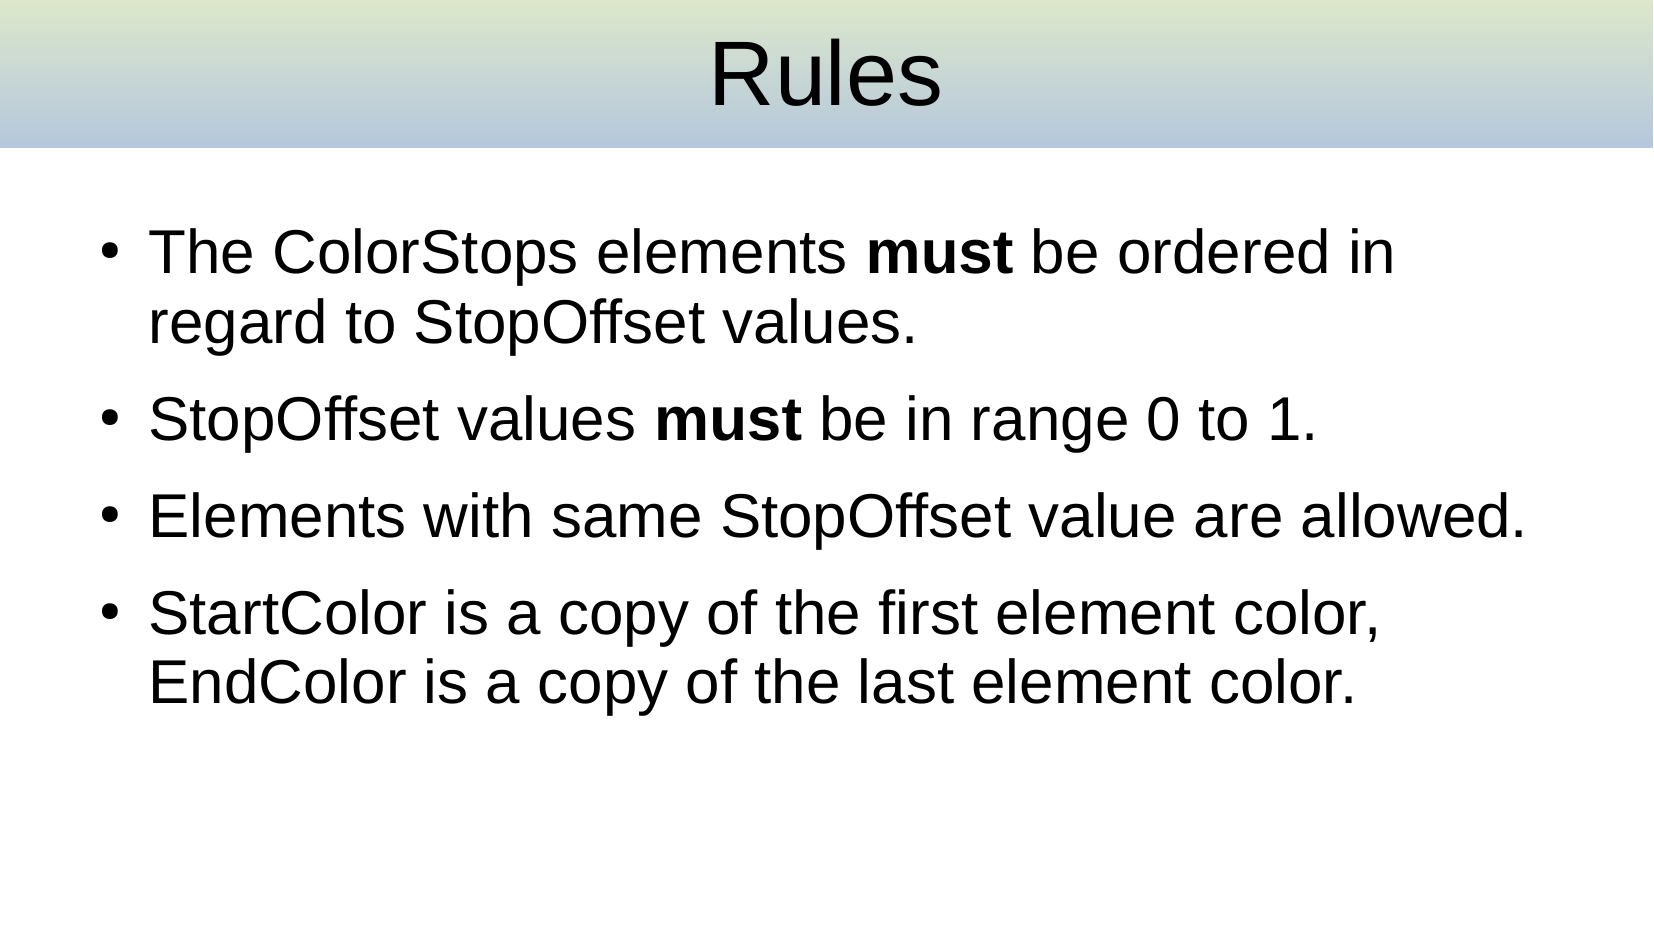

# Rules
The ColorStops elements must be ordered in regard to StopOffset values.
StopOffset values must be in range 0 to 1.
Elements with same StopOffset value are allowed.
StartColor is a copy of the first element color, EndColor is a copy of the last element color.